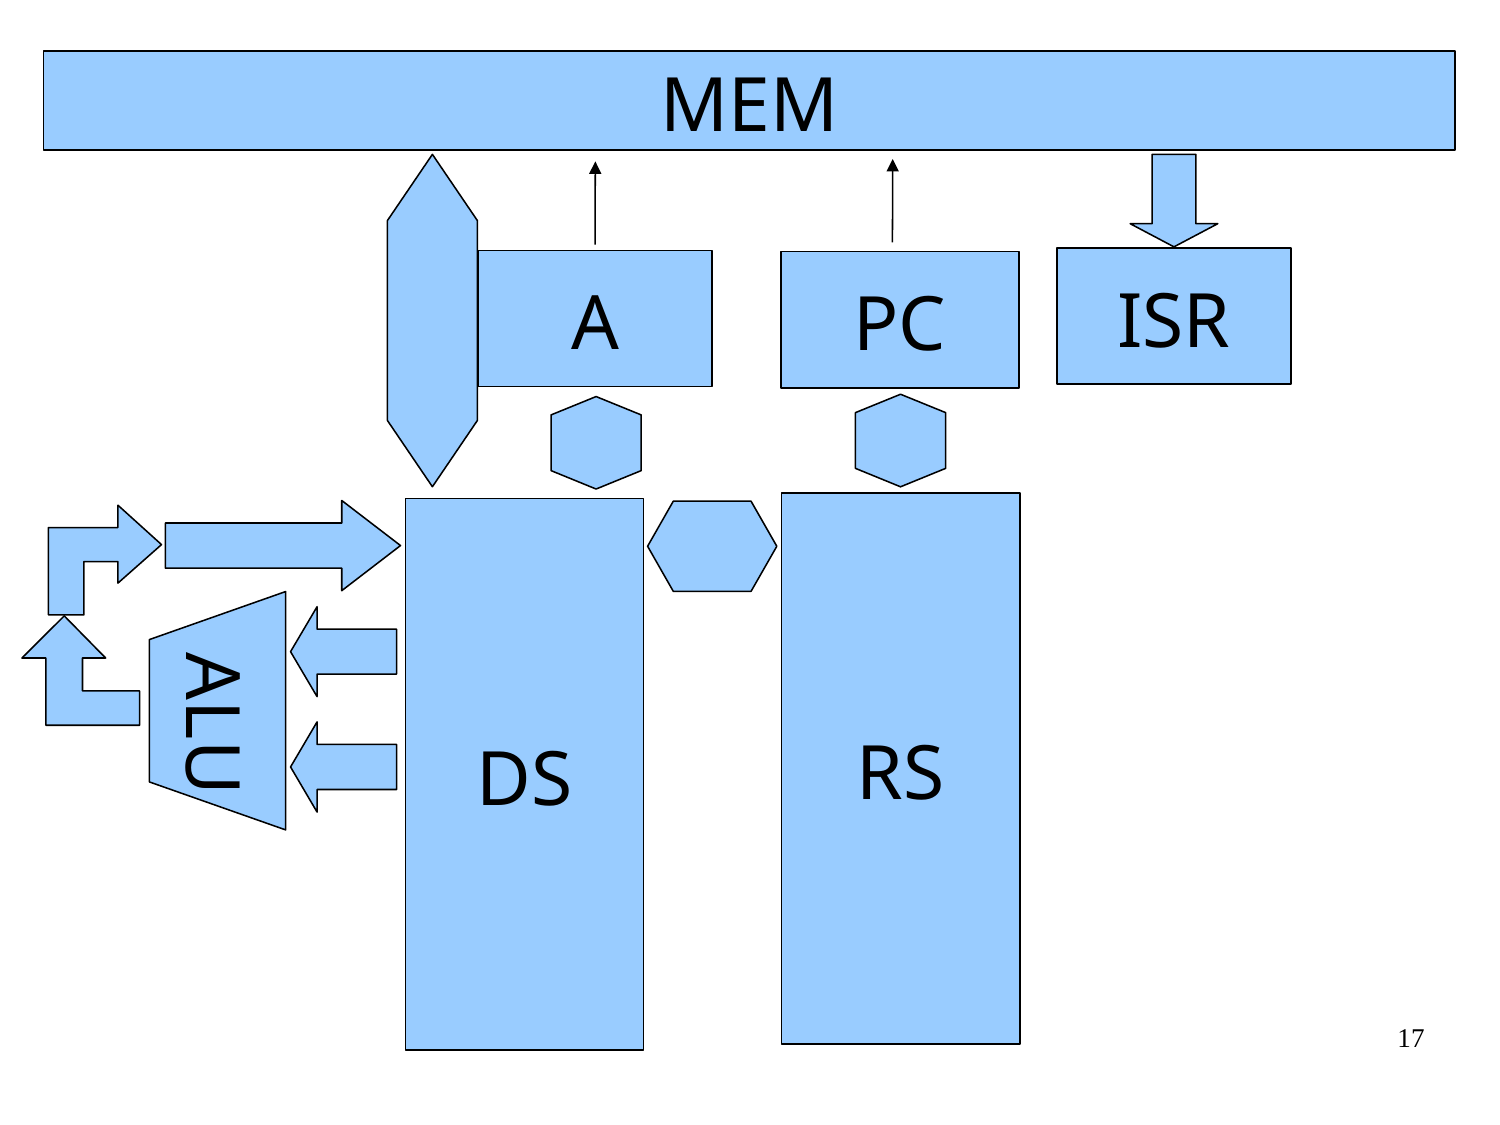

MEM
ISR
A
PC
RS
DS
ALU
17